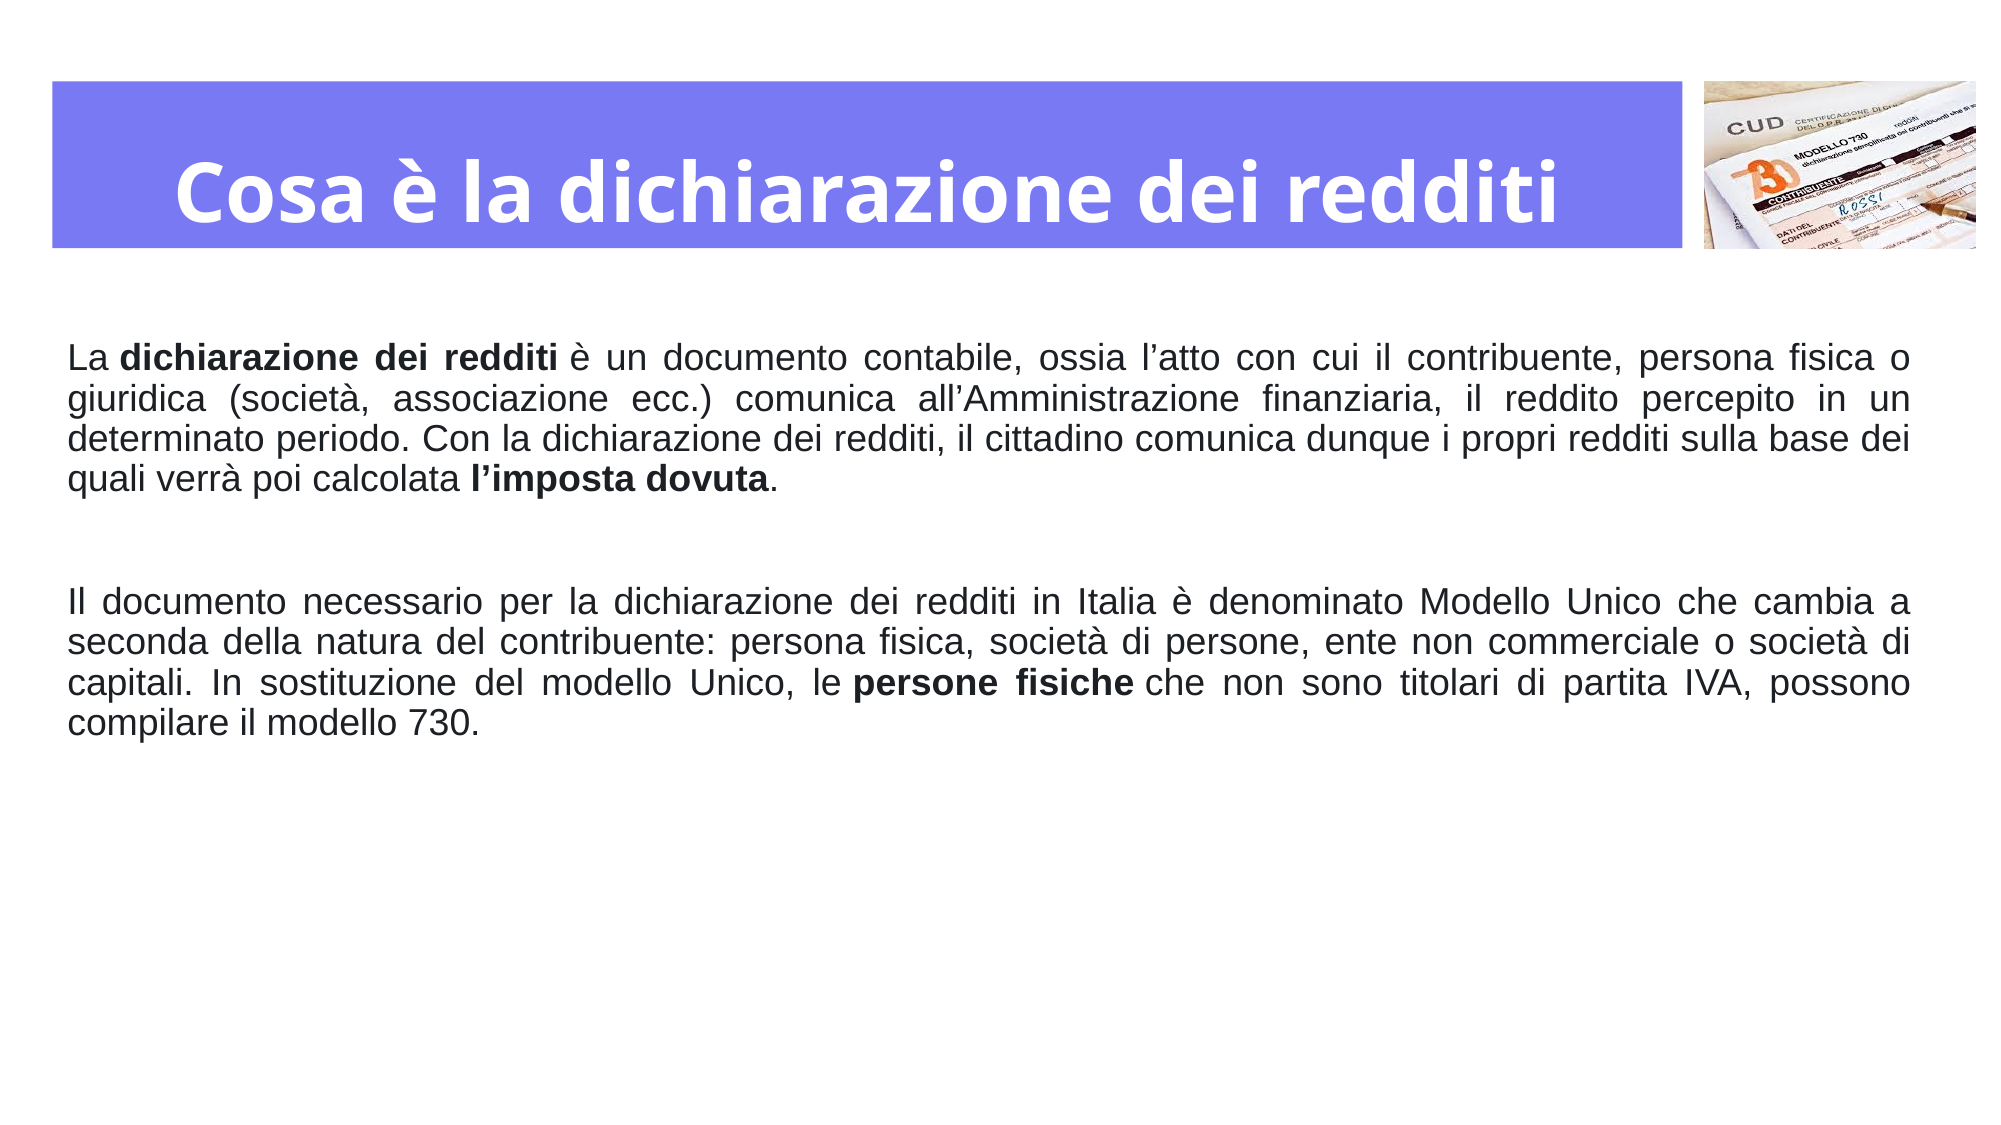

# Cosa è la dichiarazione dei redditi
La dichiarazione dei redditi è un documento contabile, ossia l’atto con cui il contribuente, persona fisica o giuridica (società, associazione ecc.) comunica all’Amministrazione finanziaria, il reddito percepito in un determinato periodo. Con la dichiarazione dei redditi, il cittadino comunica dunque i propri redditi sulla base dei quali verrà poi calcolata l’imposta dovuta.
Il documento necessario per la dichiarazione dei redditi in Italia è denominato Modello Unico che cambia a seconda della natura del contribuente: persona fisica, società di persone, ente non commerciale o società di capitali. In sostituzione del modello Unico, le persone fisiche che non sono titolari di partita IVA, possono compilare il modello 730.